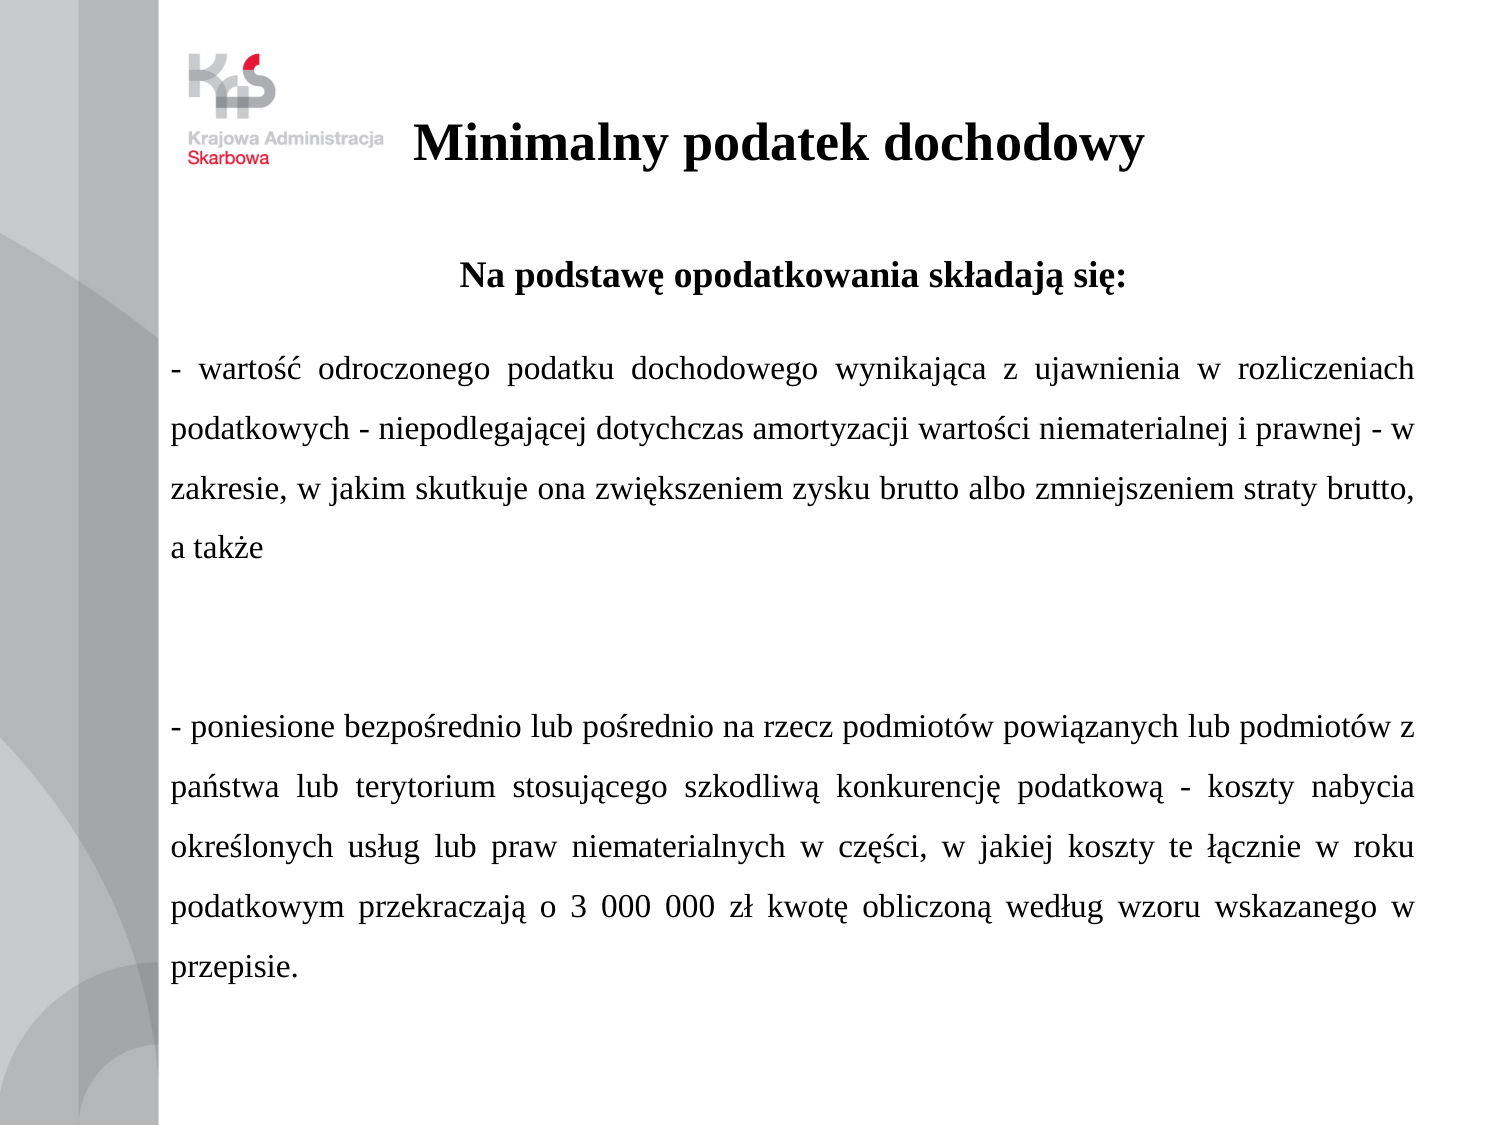

# Minimalny podatek dochodowy
Na podstawę opodatkowania składają się:
- wartość odroczonego podatku dochodowego wynikająca z ujawnienia w rozliczeniach podatkowych - niepodlegającej dotychczas amortyzacji wartości niematerialnej i prawnej - w zakresie, w jakim skutkuje ona zwiększeniem zysku brutto albo zmniejszeniem straty brutto, a także
- poniesione bezpośrednio lub pośrednio na rzecz podmiotów powiązanych lub podmiotów z państwa lub terytorium stosującego szkodliwą konkurencję podatkową - koszty nabycia określonych usług lub praw niematerialnych w części, w jakiej koszty te łącznie w roku podatkowym przekraczają o 3 000 000 zł kwotę obliczoną według wzoru wskazanego w przepisie.